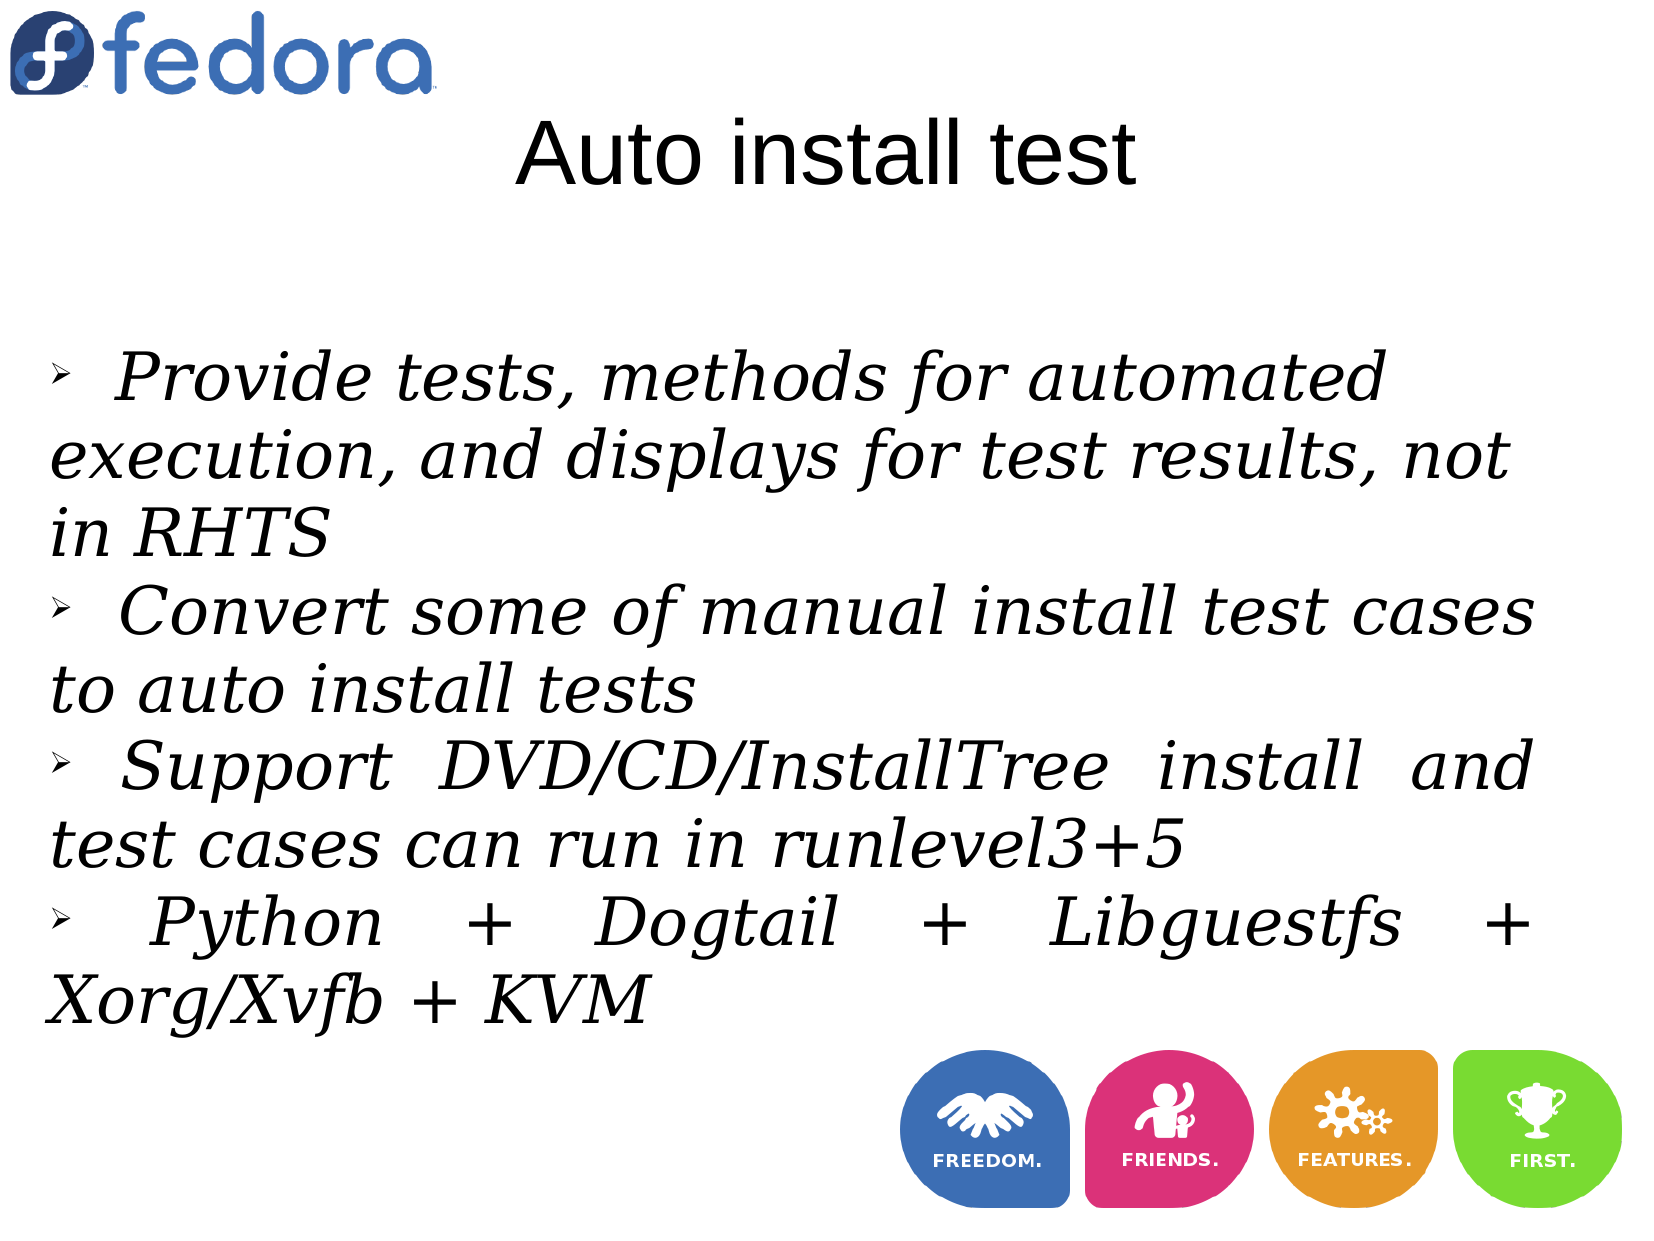

# Auto install test
 Provide tests, methods for automated execution, and displays for test results, not in RHTS
 Convert some of manual install test cases to auto install tests
 Support DVD/CD/InstallTree install and test cases can run in runlevel3+5
 Python + Dogtail + Libguestfs + Xorg/Xvfb + KVM